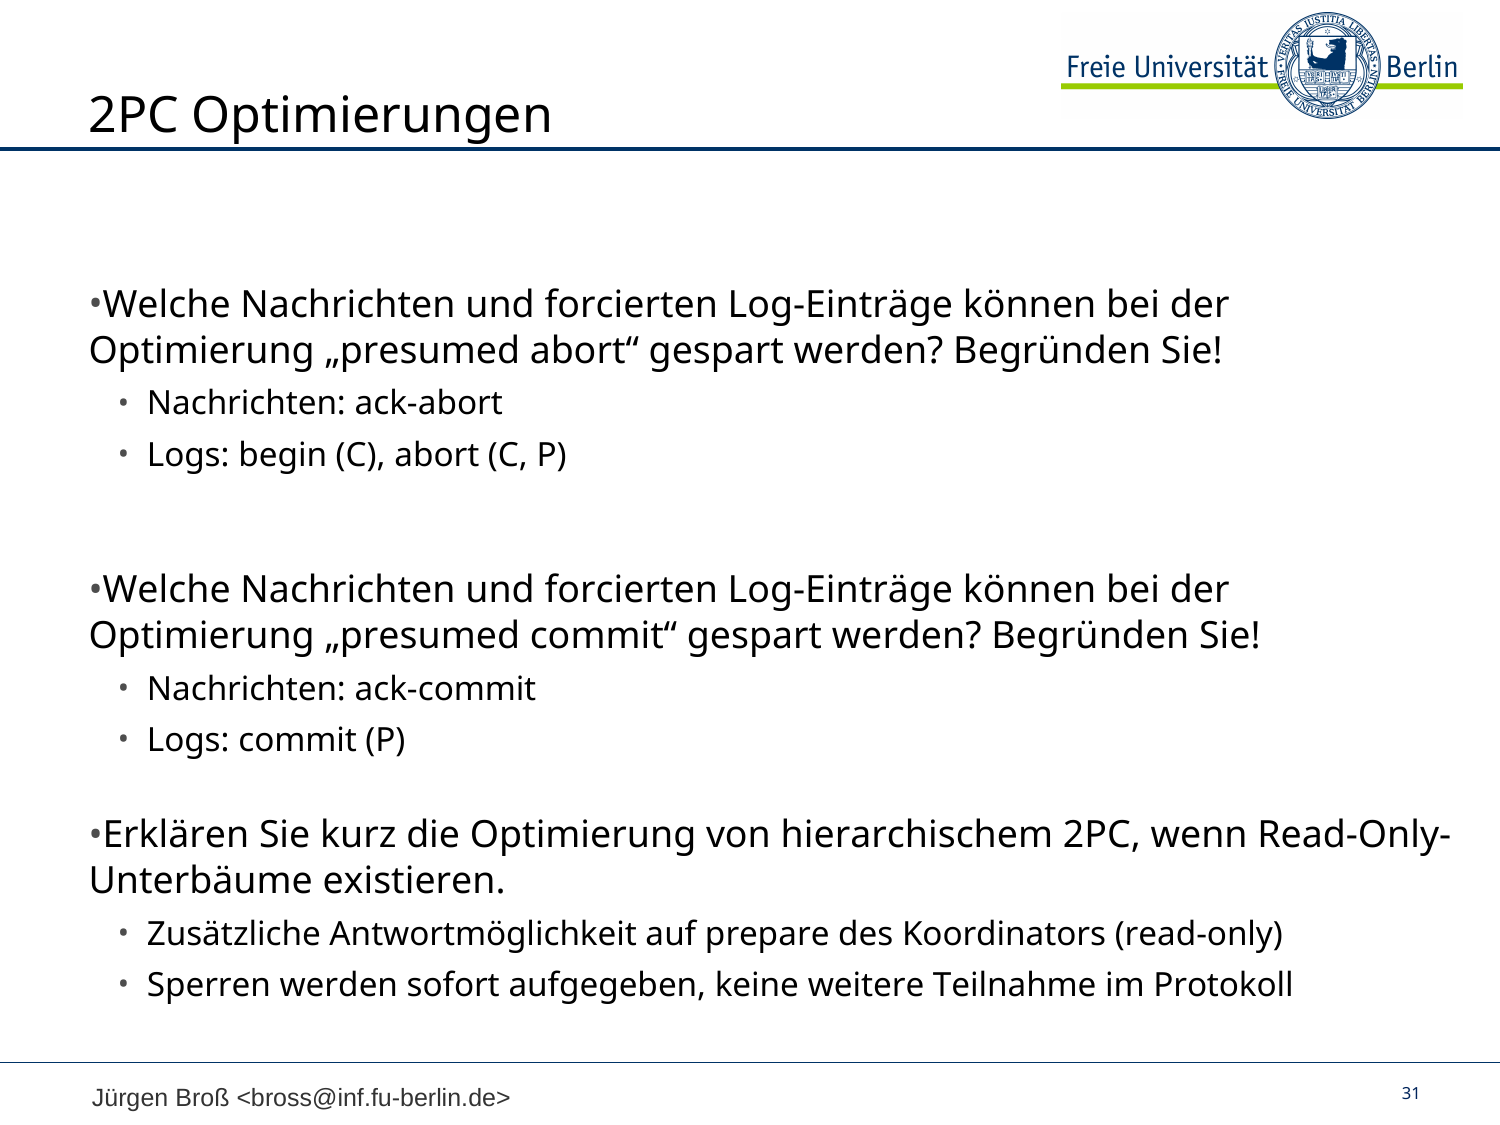

# 2PC Optimierungen
Welche Nachrichten und forcierten Log-Einträge können bei der Optimierung „presumed abort“ gespart werden? Begründen Sie!
Nachrichten: ack-abort
Logs: begin (C), abort (C, P)
Welche Nachrichten und forcierten Log-Einträge können bei der Optimierung „presumed commit“ gespart werden? Begründen Sie!
Nachrichten: ack-commit
Logs: commit (P)
Erklären Sie kurz die Optimierung von hierarchischem 2PC, wenn Read-Only-Unterbäume existieren.
Zusätzliche Antwortmöglichkeit auf prepare des Koordinators (read-only)
Sperren werden sofort aufgegeben, keine weitere Teilnahme im Protokoll